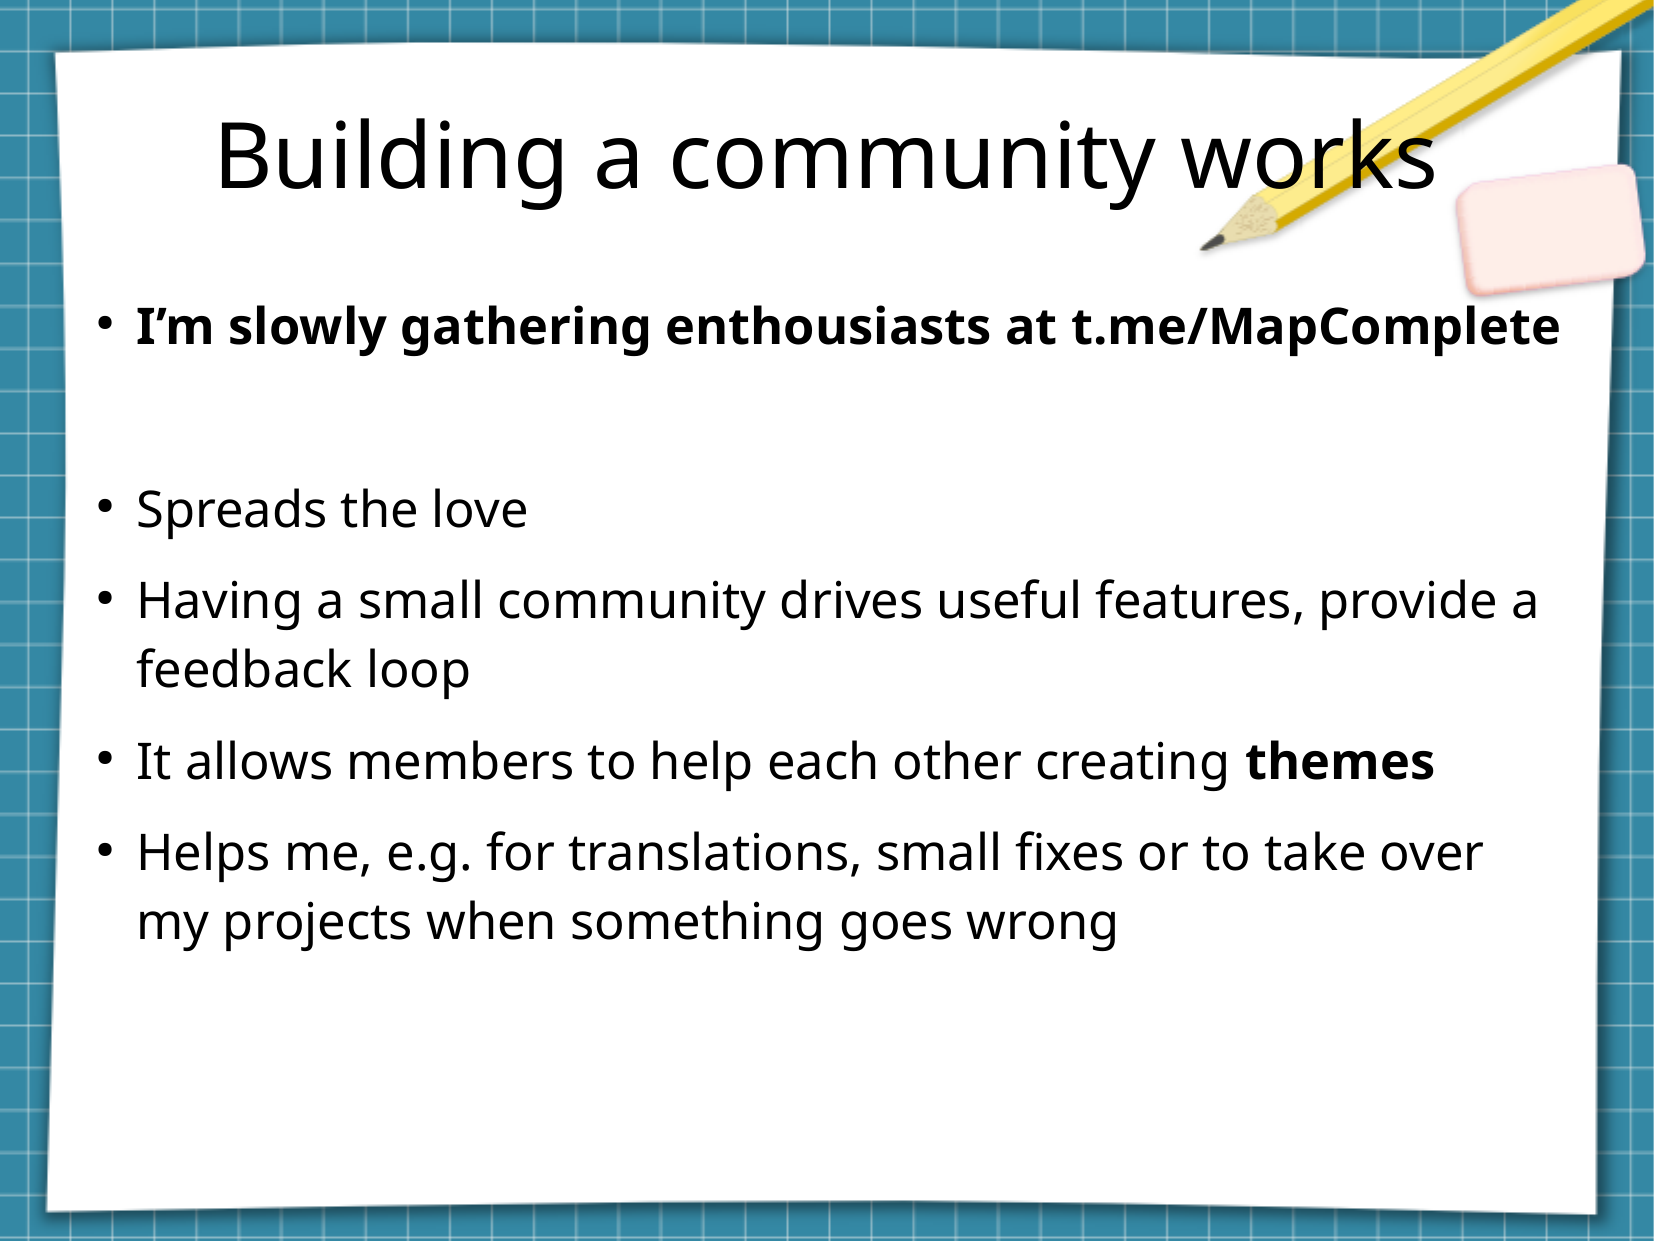

# Building a community works
I’m slowly gathering enthousiasts at t.me/MapComplete
Spreads the love
Having a small community drives useful features, provide a feedback loop
It allows members to help each other creating themes
Helps me, e.g. for translations, small fixes or to take over my projects when something goes wrong